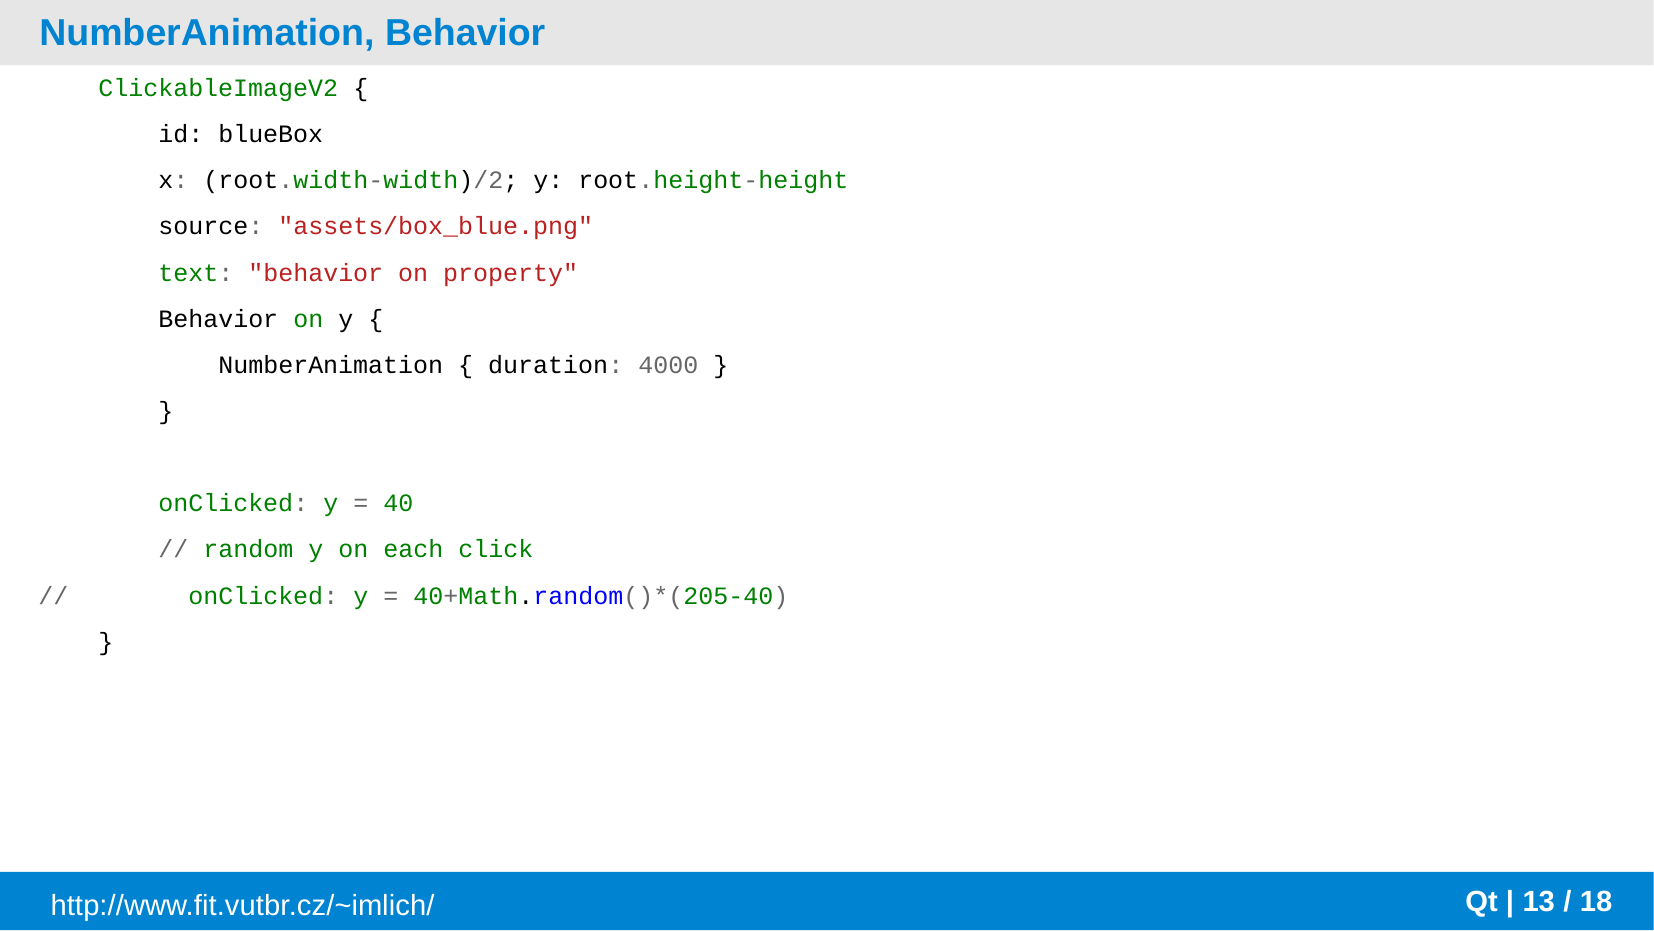

# NumberAnimation, Behavior
 ClickableImageV2 {
 id: blueBox
 x: (root.width-width)/2; y: root.height-height
 source: "assets/box_blue.png"
 text: "behavior on property"
 Behavior on y {
 NumberAnimation { duration: 4000 }
 }
 onClicked: y = 40
 // random y on each click
// onClicked: y = 40+Math.random()*(205-40)
 }